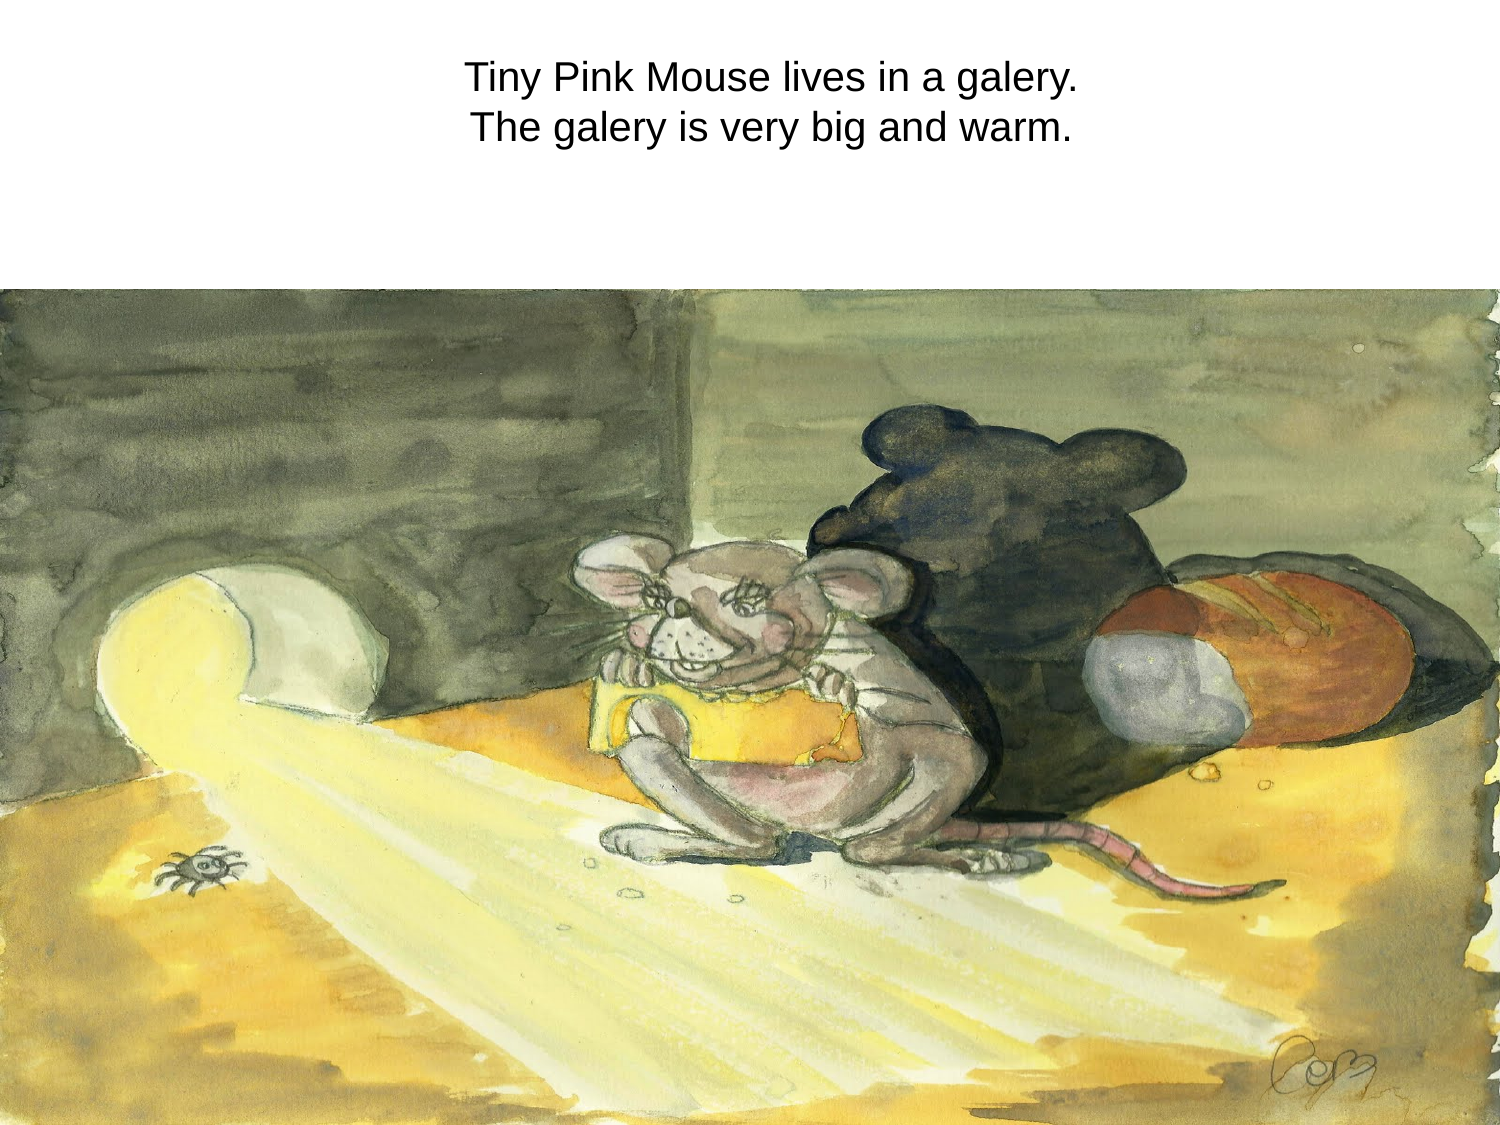

Tiny Pink Mouse lives in a galery.
The galery is very big and warm.